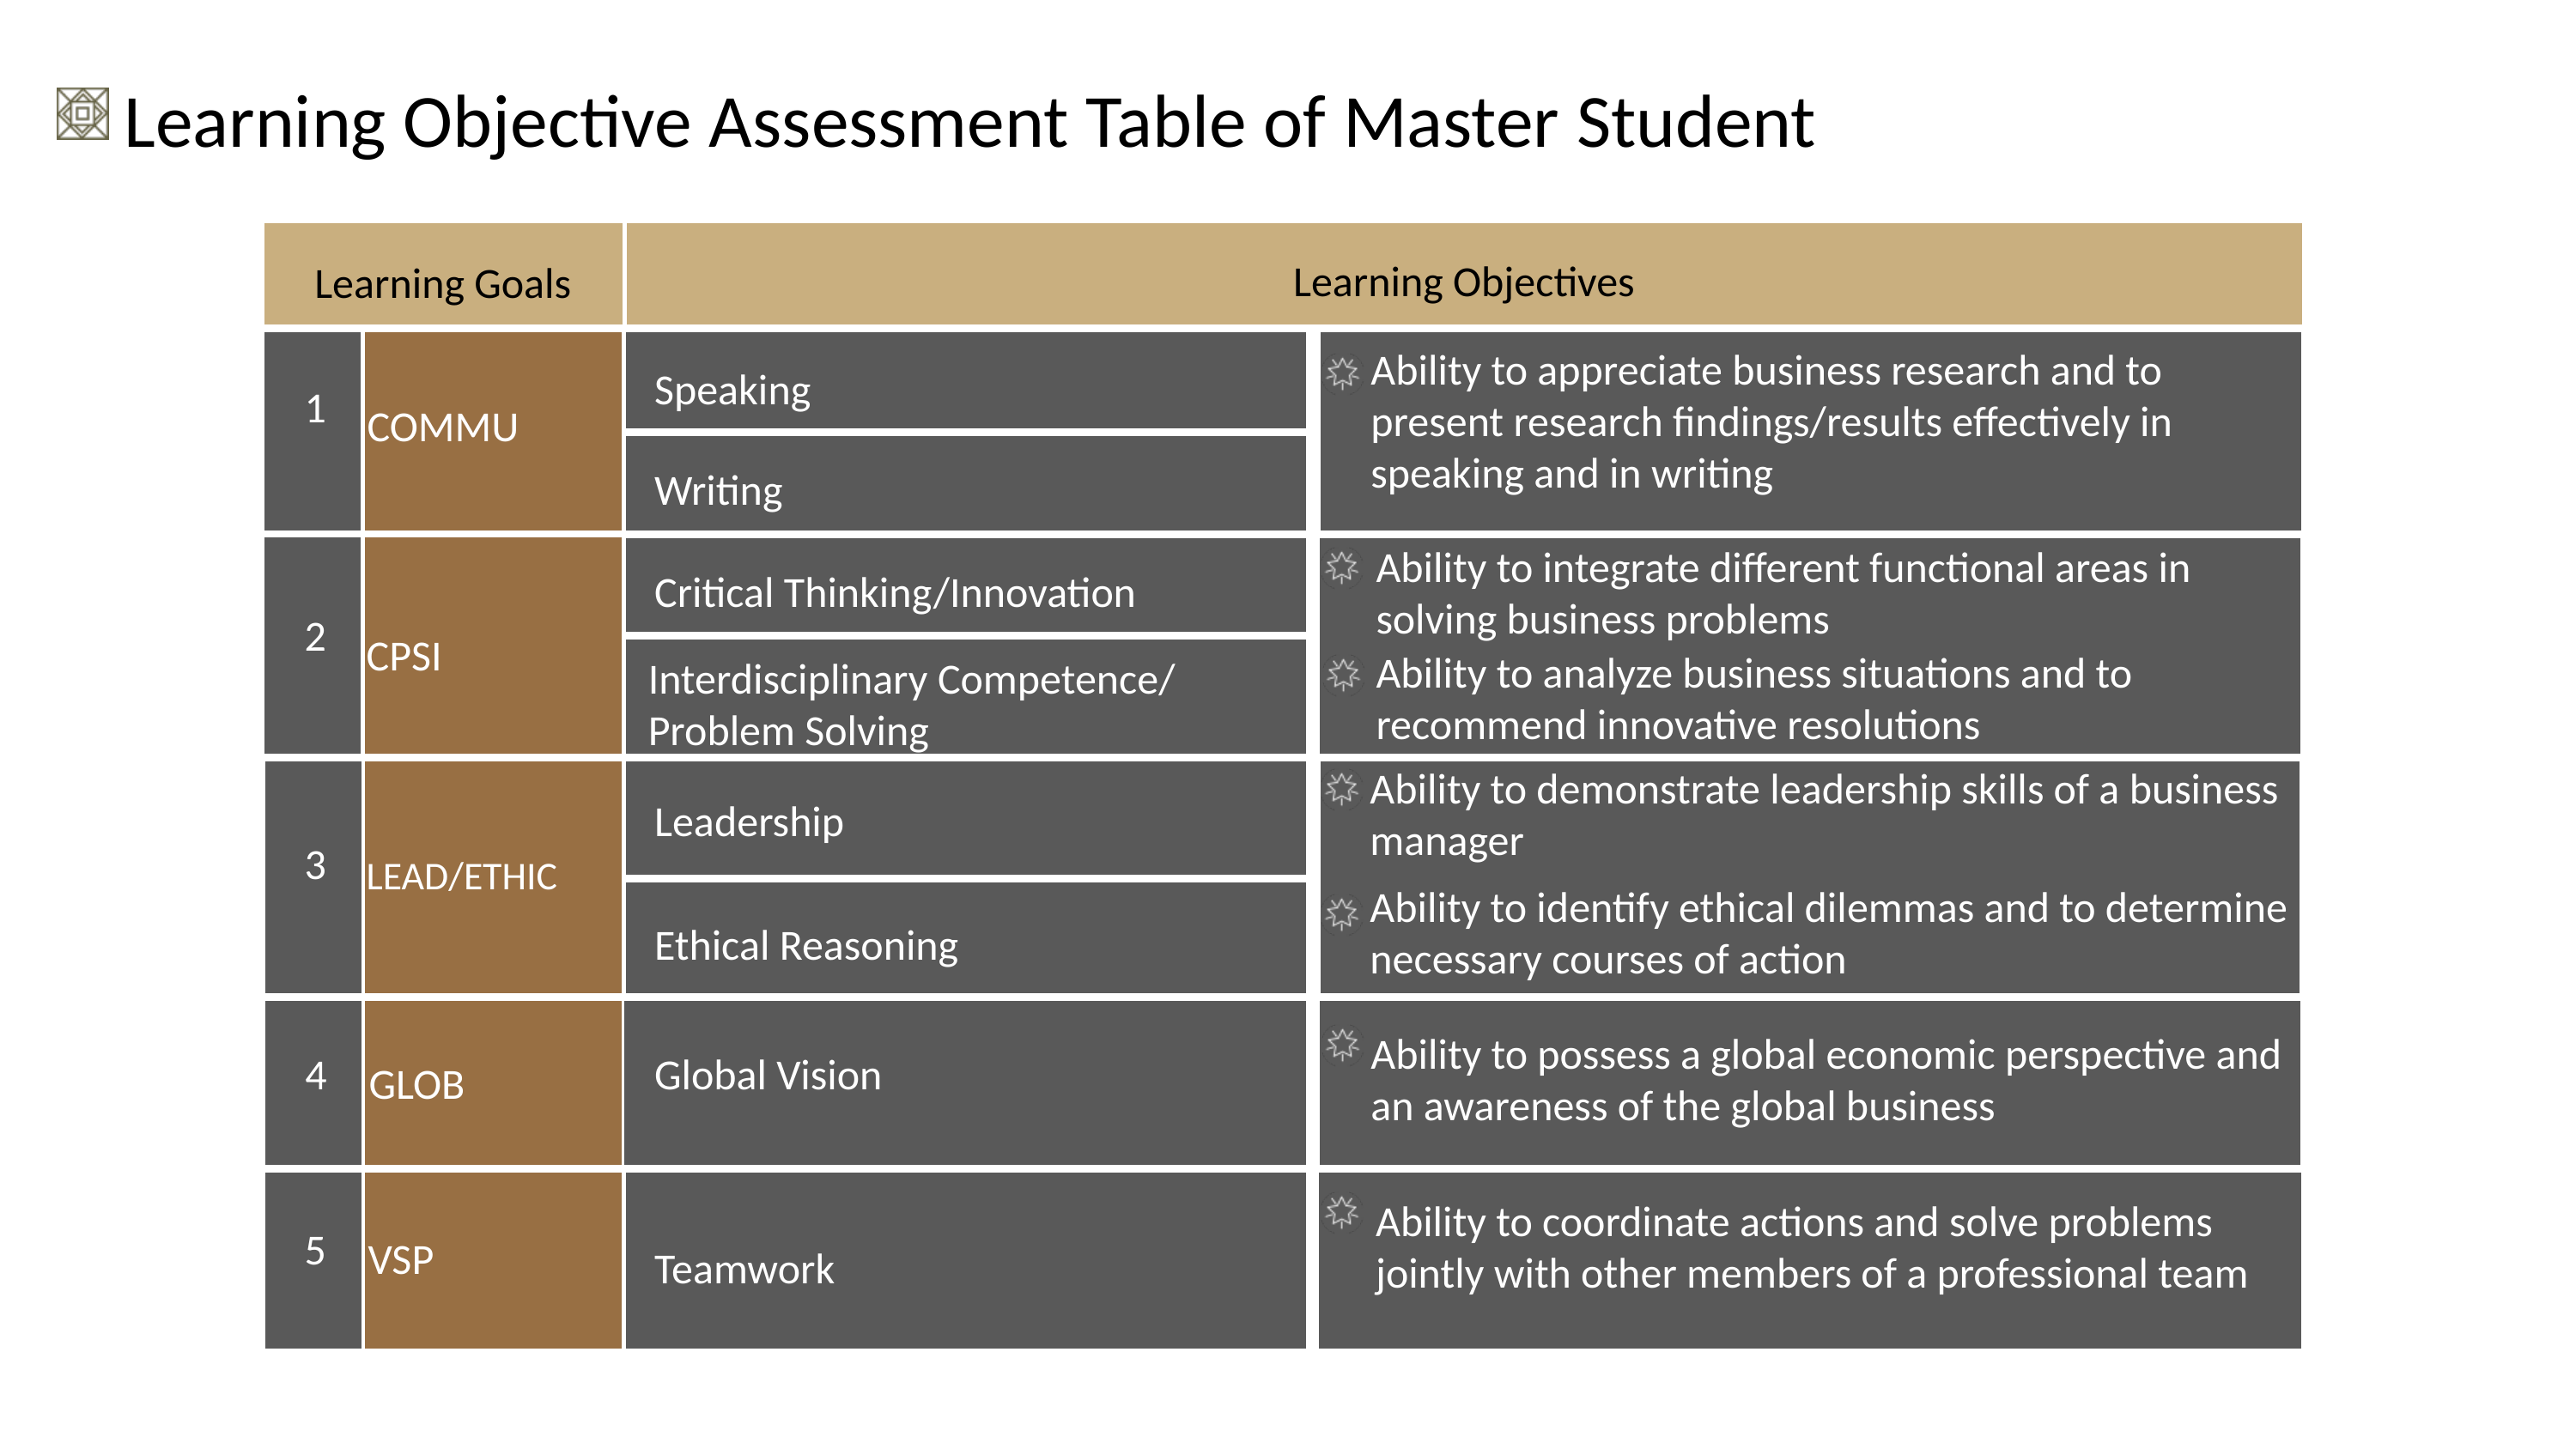

Learning Objective Assessment Table of Master Student
Learning Objectives
Learning Goals
Ability to appreciate business research and to present research findings/results effectively in speaking and in writing
Speaking
1
COMMU
Writing
Ability to integrate different functional areas in solving business problems
Critical Thinking/Innovation
2
CPSI
Ability to analyze business situations and to recommend innovative resolutions
Interdisciplinary Competence/
Problem Solving
Ability to demonstrate leadership skills of a business manager
Leadership
3
LEAD/ETHIC
Ability to identify ethical dilemmas and to determine necessary courses of action
Ethical Reasoning
Ability to possess a global economic perspective and an awareness of the global business
4
Global Vision
GLOB
Ability to coordinate actions and solve problems jointly with other members of a professional team
5
VSP
Teamwork